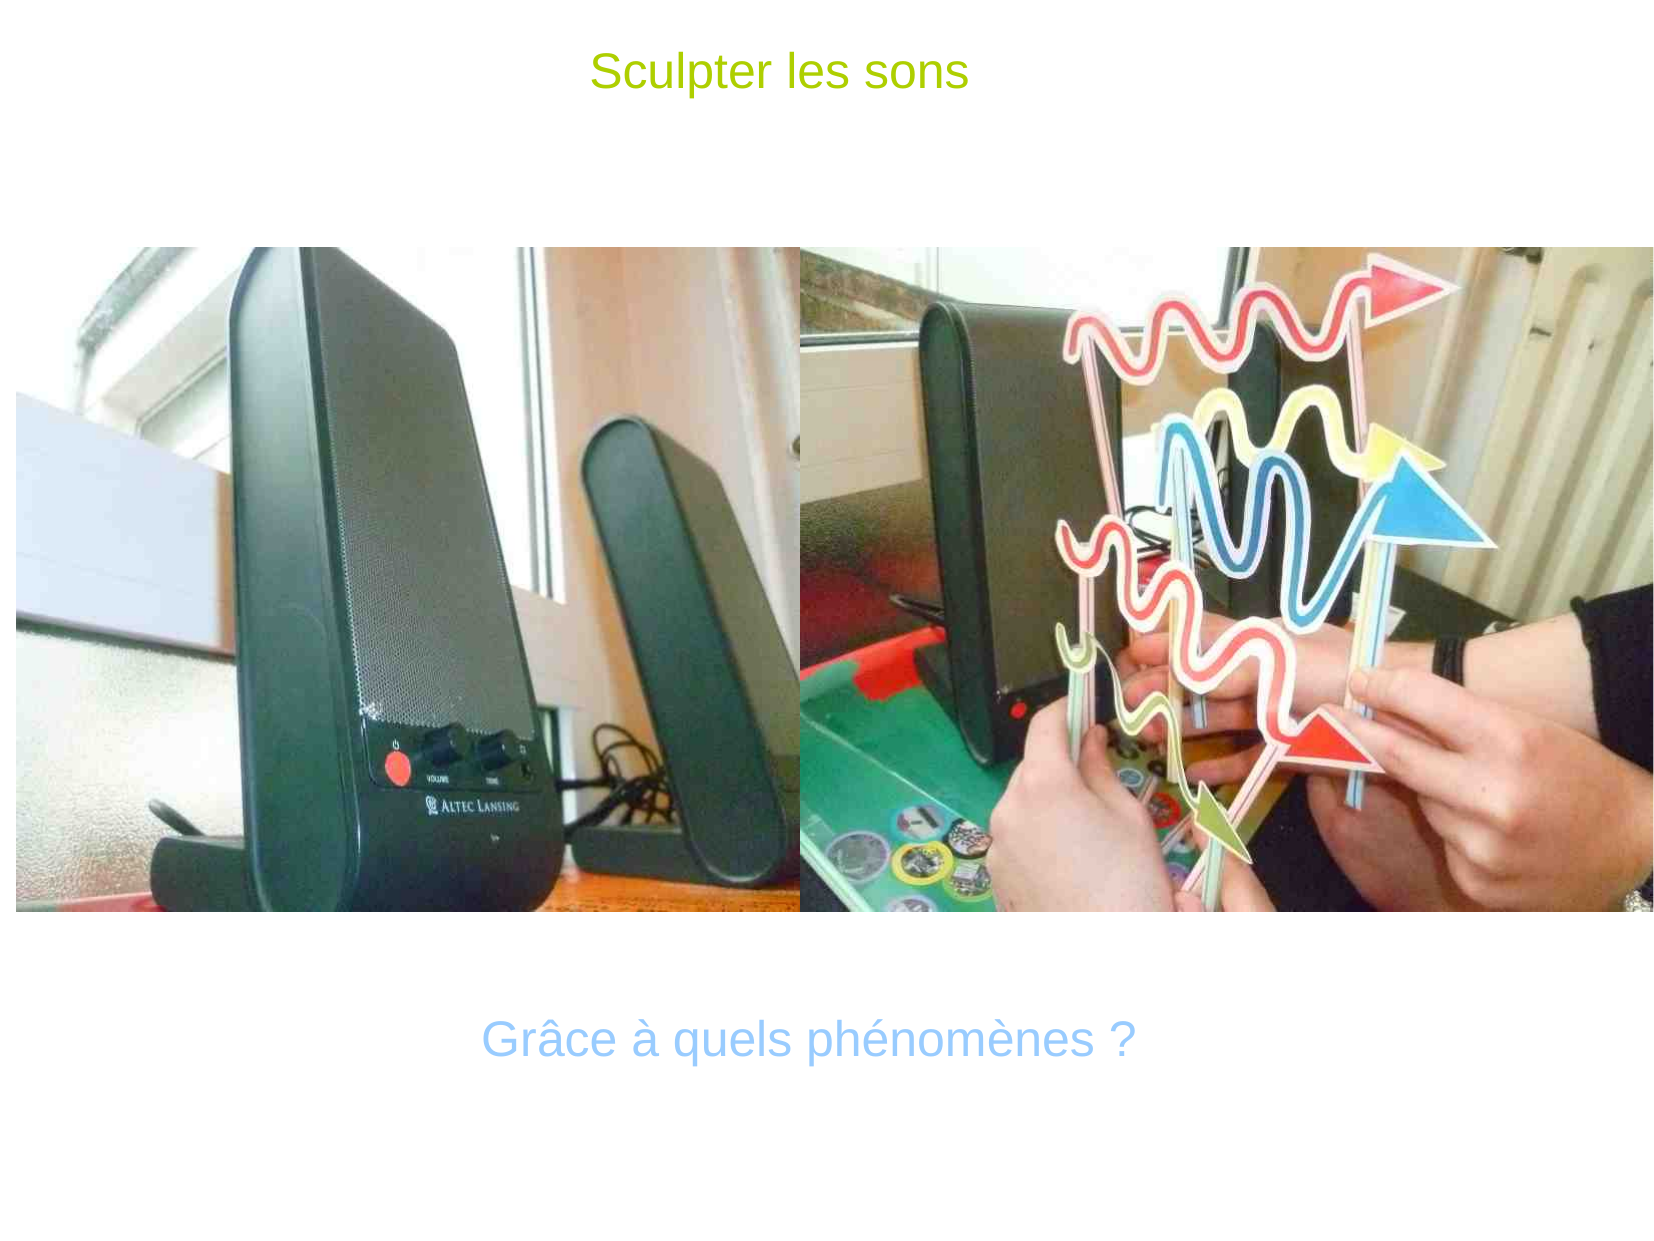

Sculpter les sons
Grâce à quels phénomènes ?